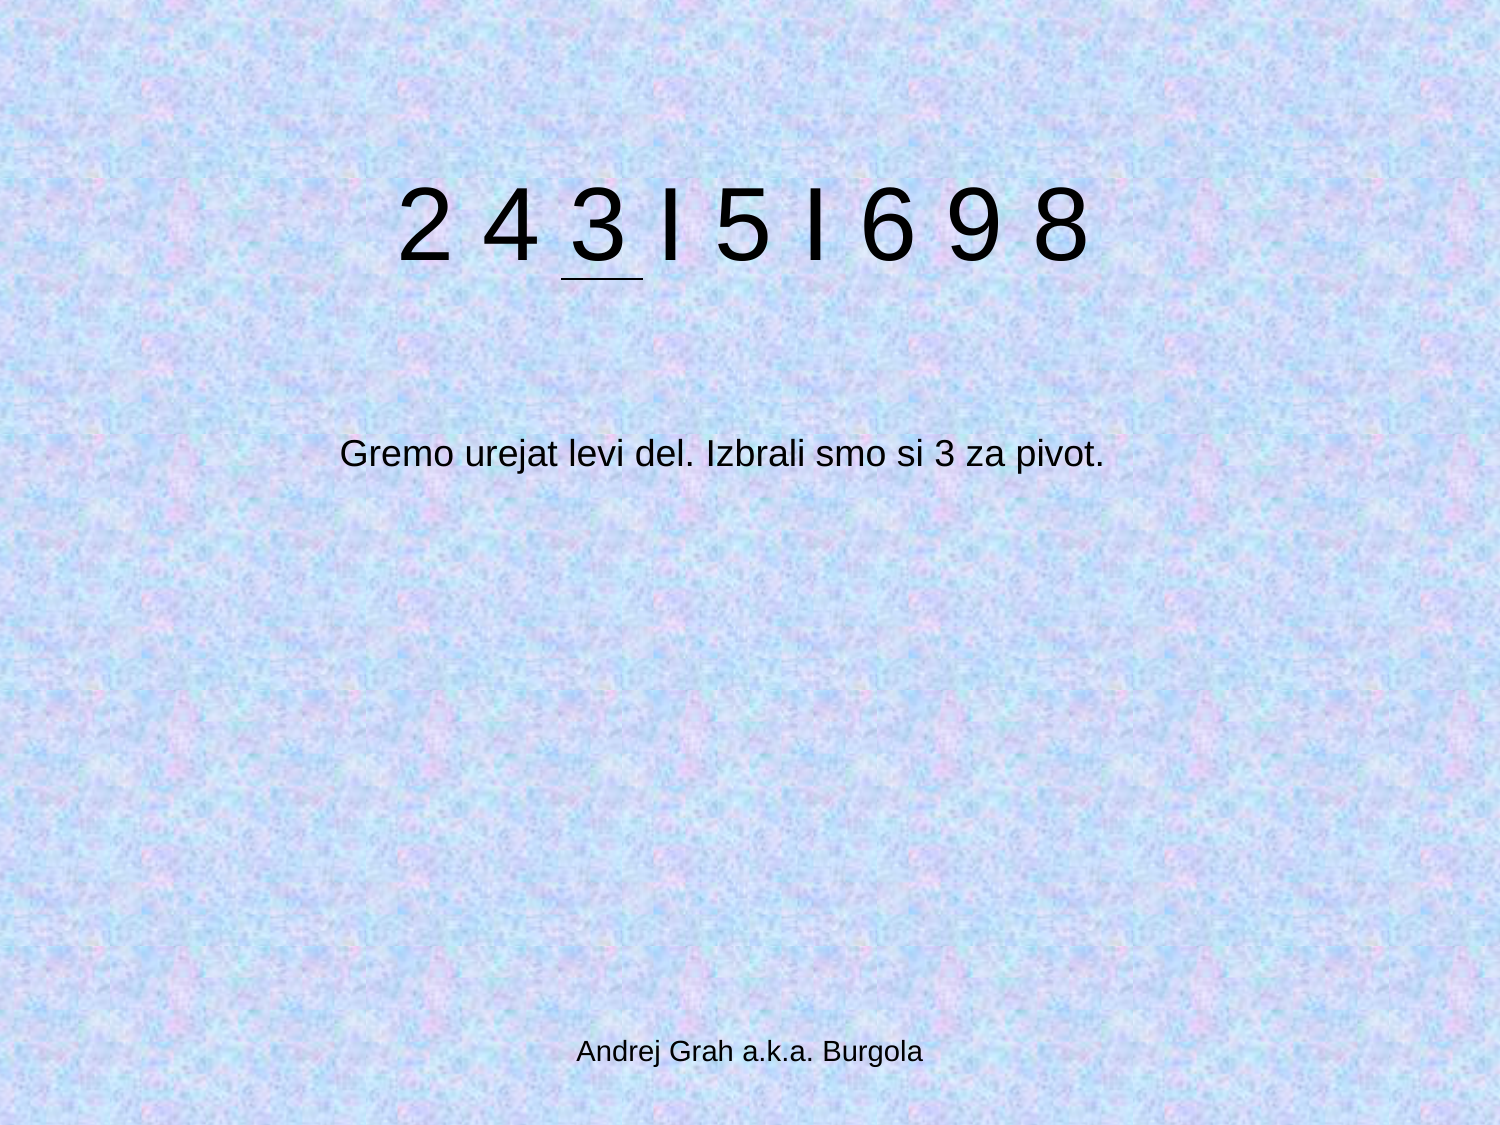

2 4 3 I 5 I 6 9 8
Gremo urejat levi del. Izbrali smo si 3 za pivot.
Andrej Grah a.k.a. Burgola